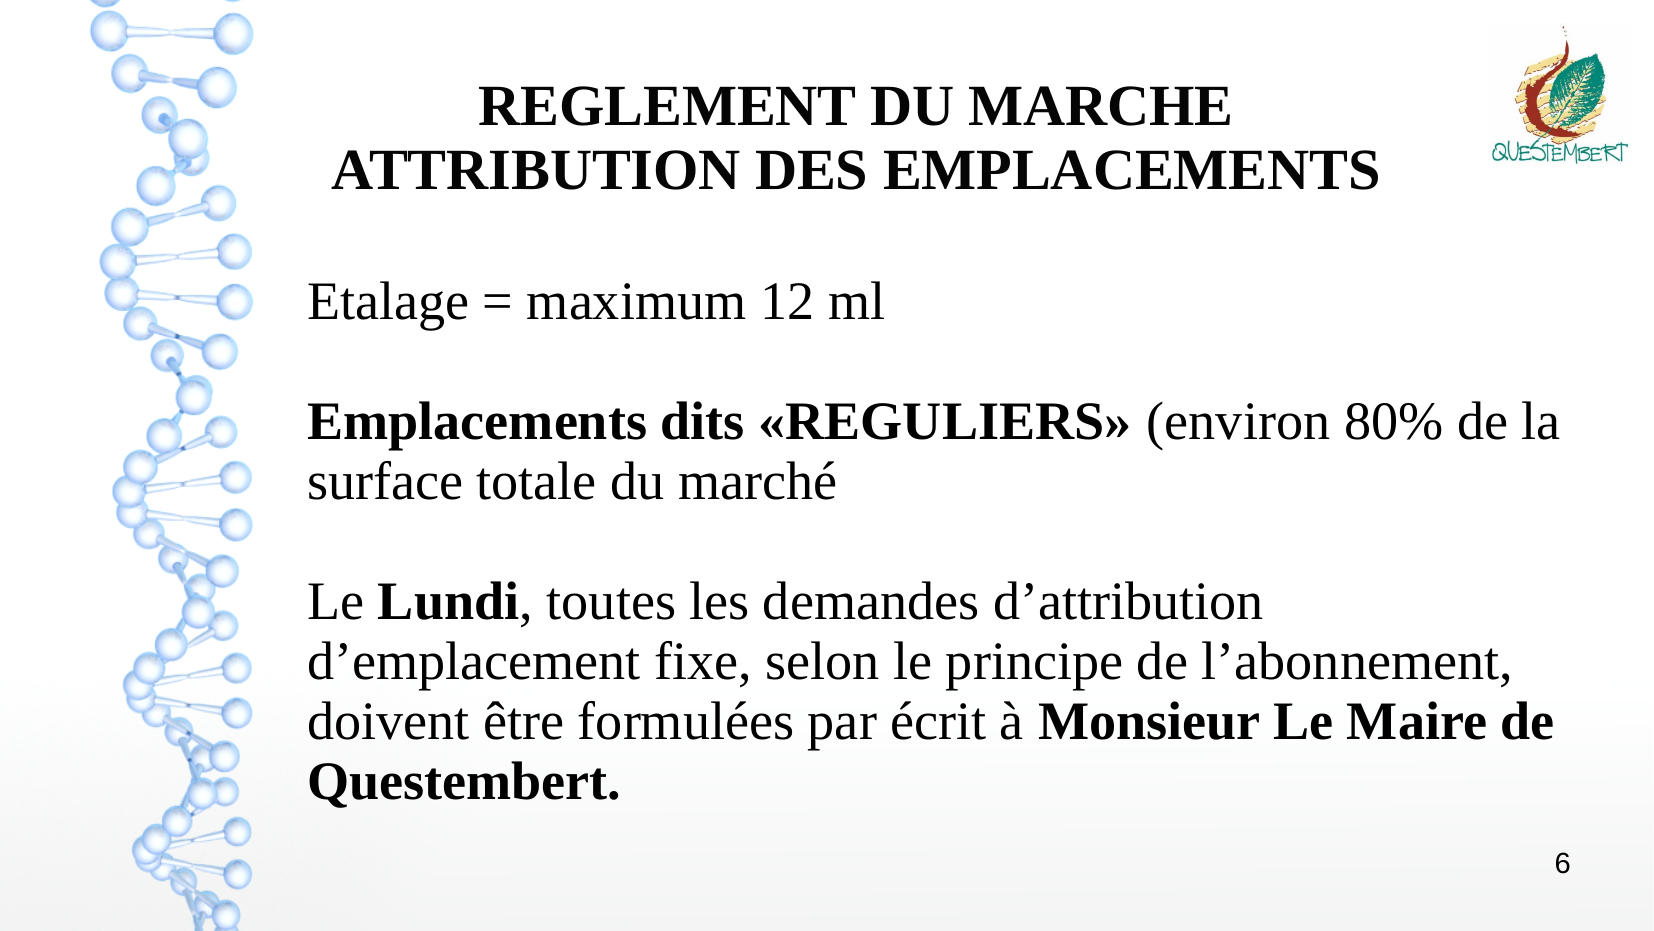

# REGLEMENT DU MARCHE ATTRIBUTION DES EMPLACEMENTS
Etalage = maximum 12 ml
Emplacements dits «REGULIERS» (environ 80% de la surface totale du marché
Le Lundi, toutes les demandes d’attribution d’emplacement fixe, selon le principe de l’abonnement, doivent être formulées par écrit à Monsieur Le Maire de Questembert.
6